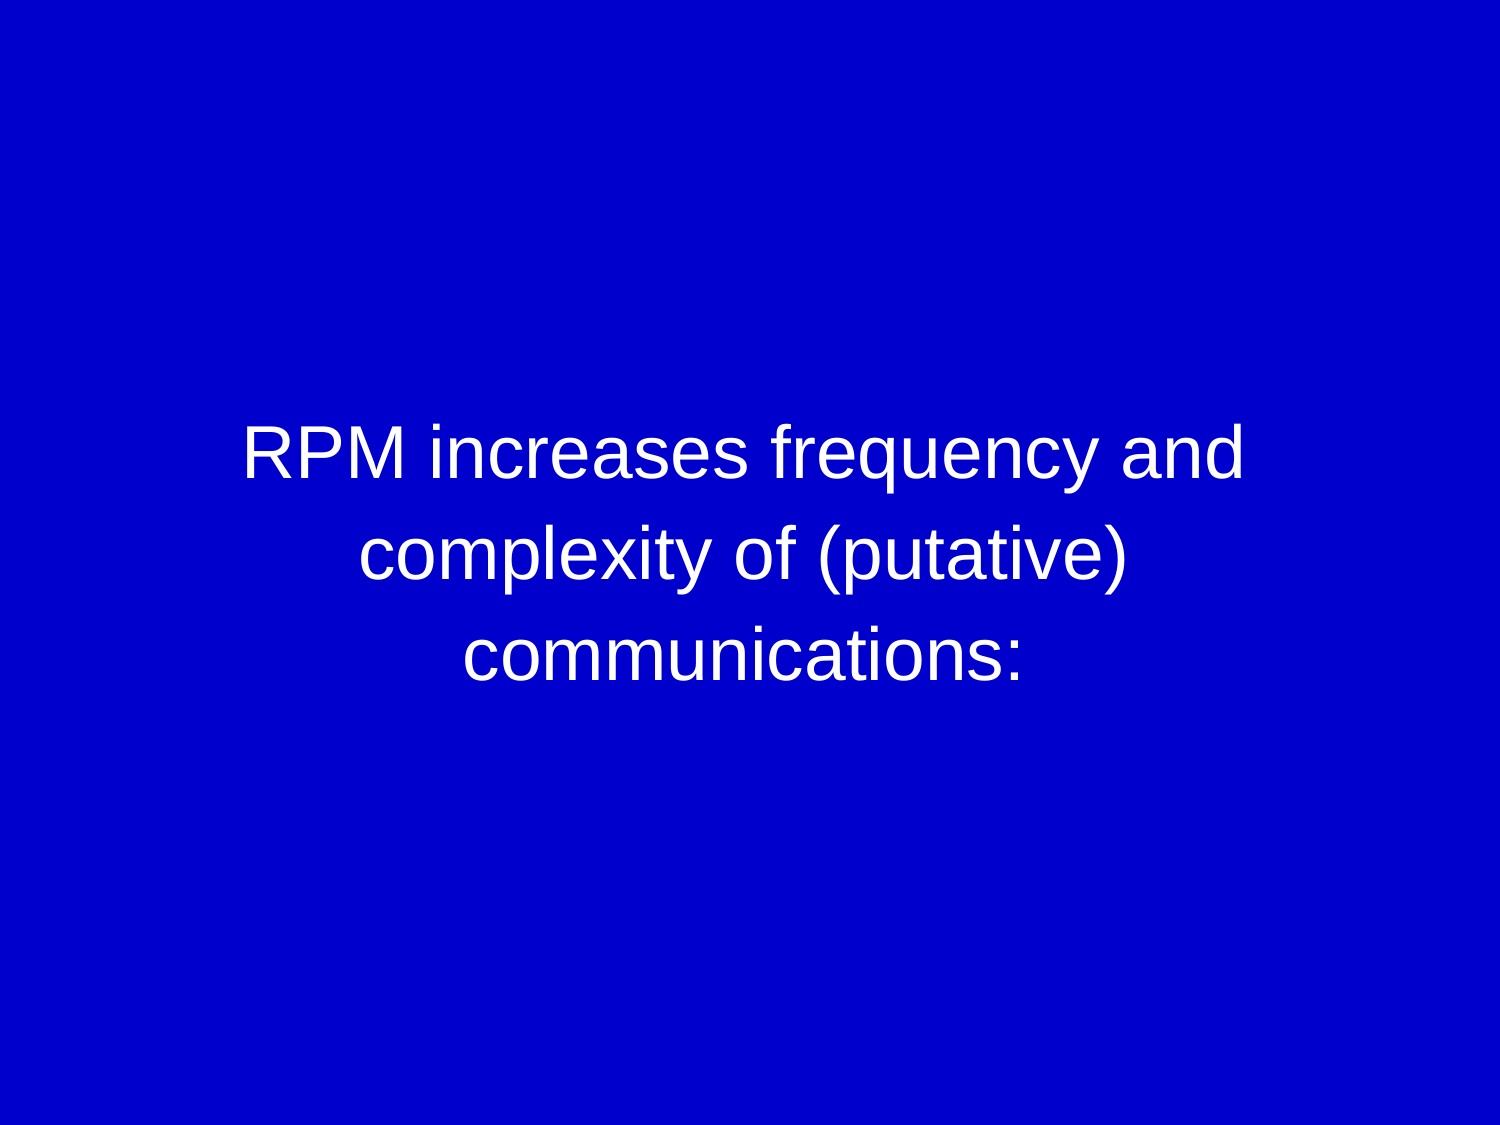

# RPM increases frequency and complexity of (putative) communications: